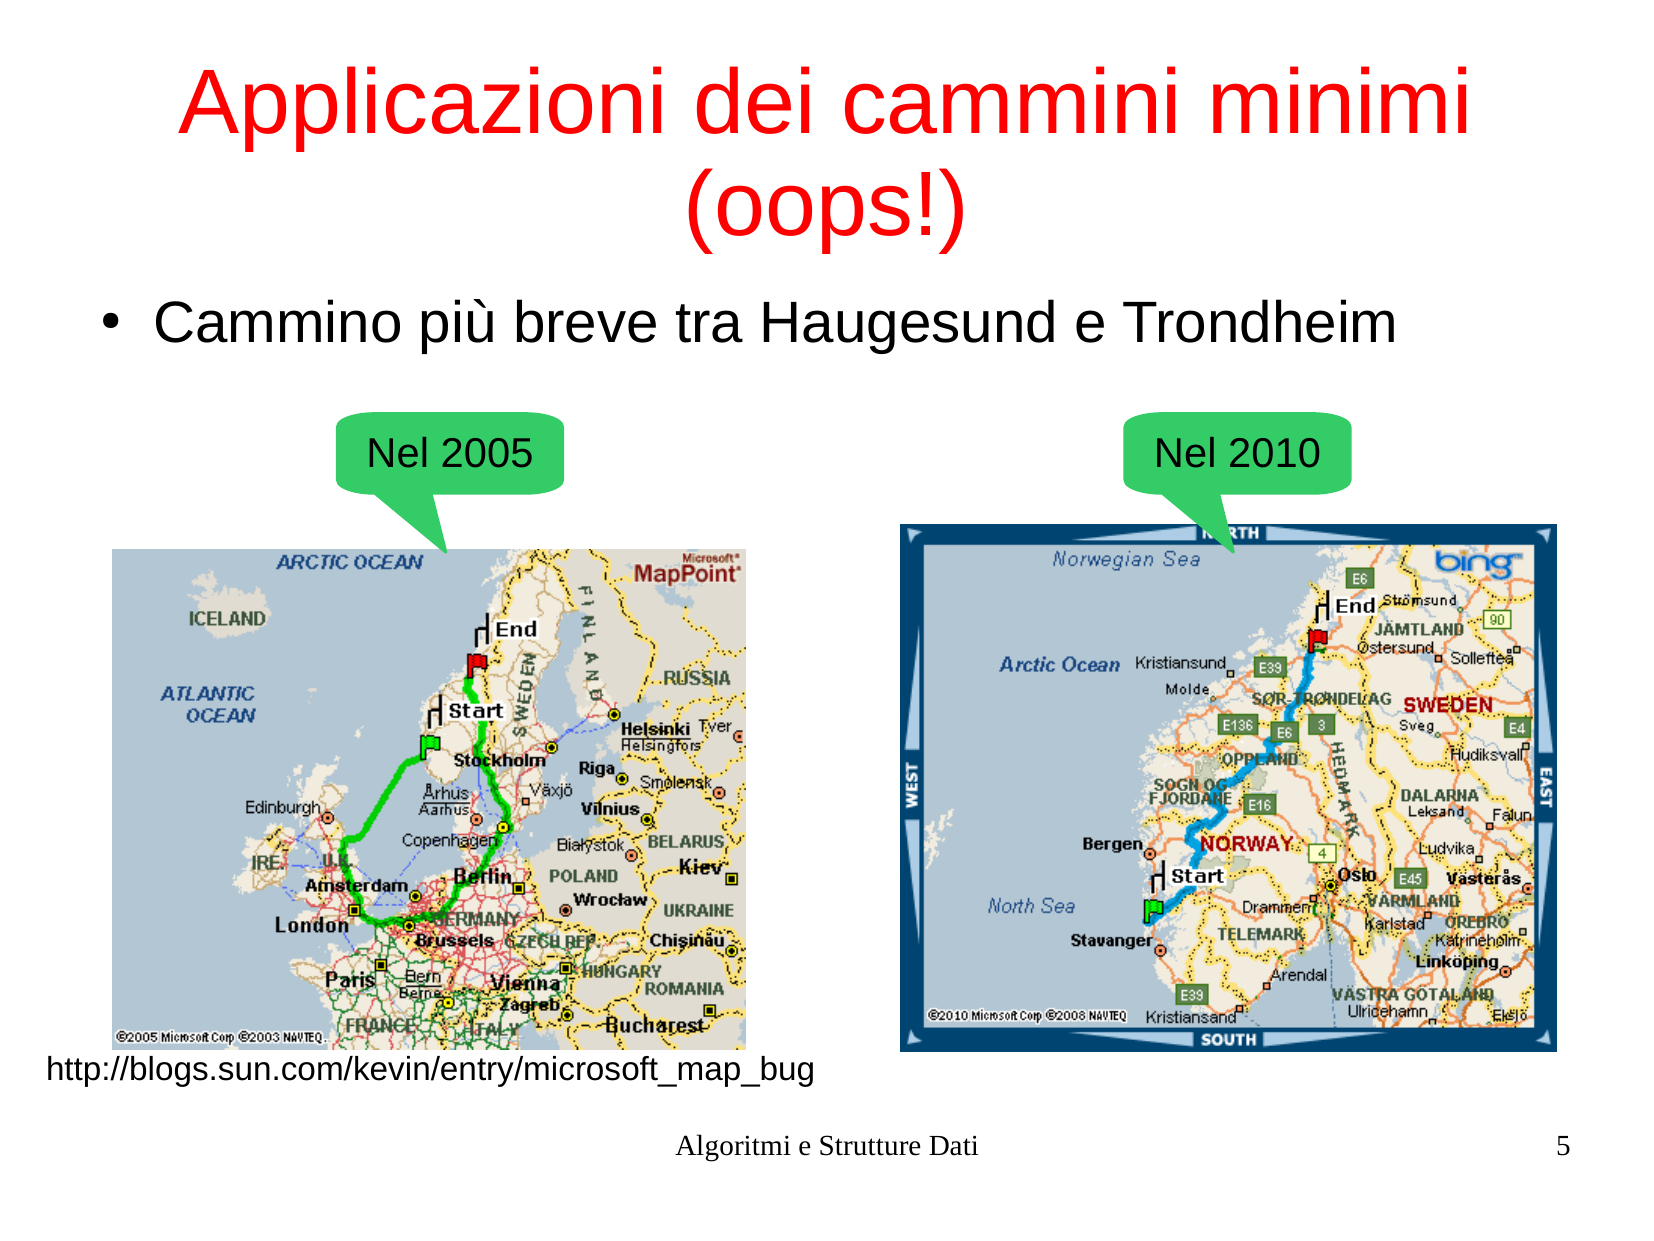

# Applicazioni dei cammini minimi (oops!)
Cammino più breve tra Haugesund e Trondheim
Nel 2005
Nel 2010
http://blogs.sun.com/kevin/entry/microsoft_map_bug
Algoritmi e Strutture Dati
5